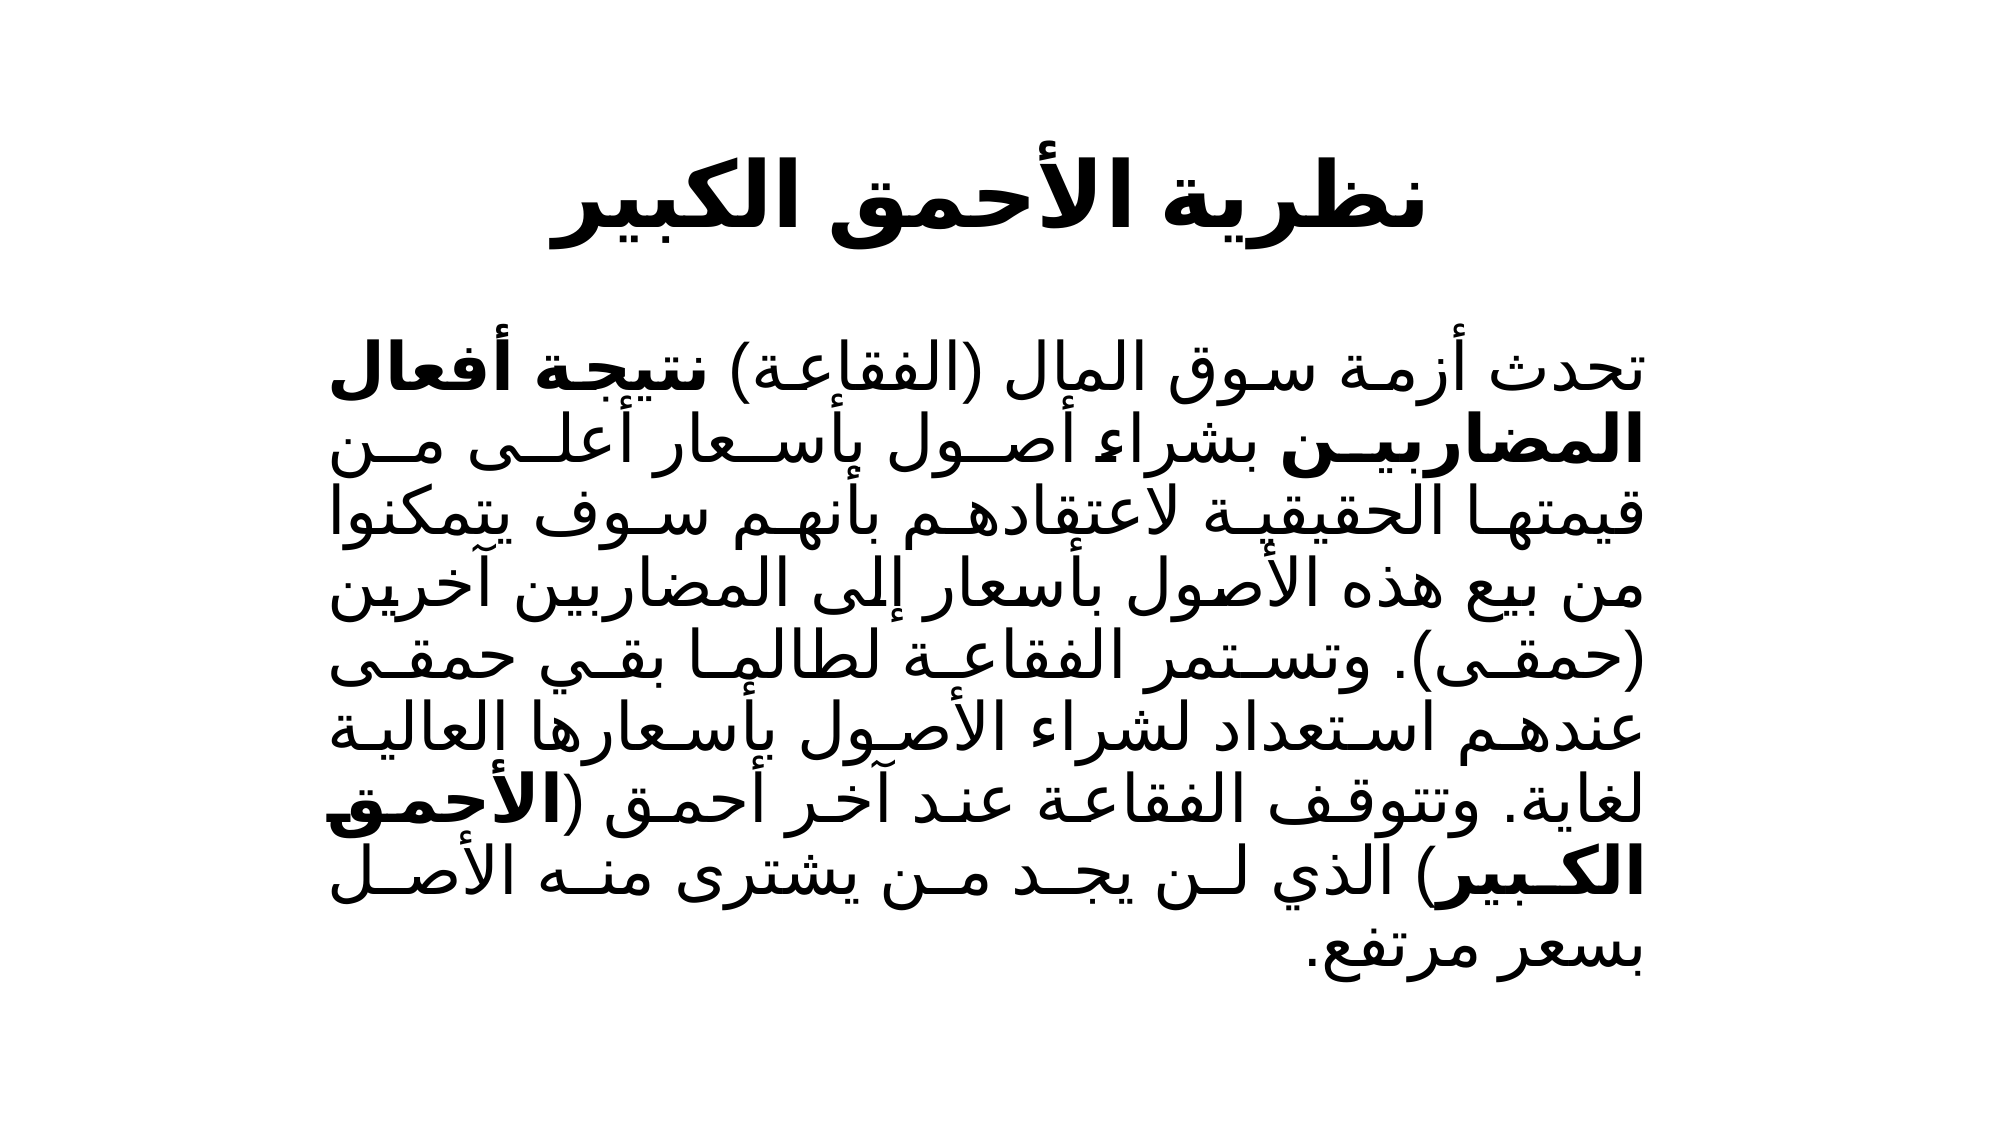

# نظرية الأحمق الكبير
تحدث أزمة سوق المال (الفقاعة) نتيجة أفعال المضاربين بشراء أصول بأسعار أعلى من قيمتها الحقيقية لاعتقادهم بأنهم سوف يتمكنوا من بيع هذه الأصول بأسعار إلى المضاربين آخرين (حمقى). وتستمر الفقاعة لطالما بقي حمقى عندهم استعداد لشراء الأصول بأسعارها العالية لغاية. وتتوقف الفقاعة عند آخر أحمق (الأحمق الكبير) الذي لن يجد من يشترى منه الأصل بسعر مرتفع.